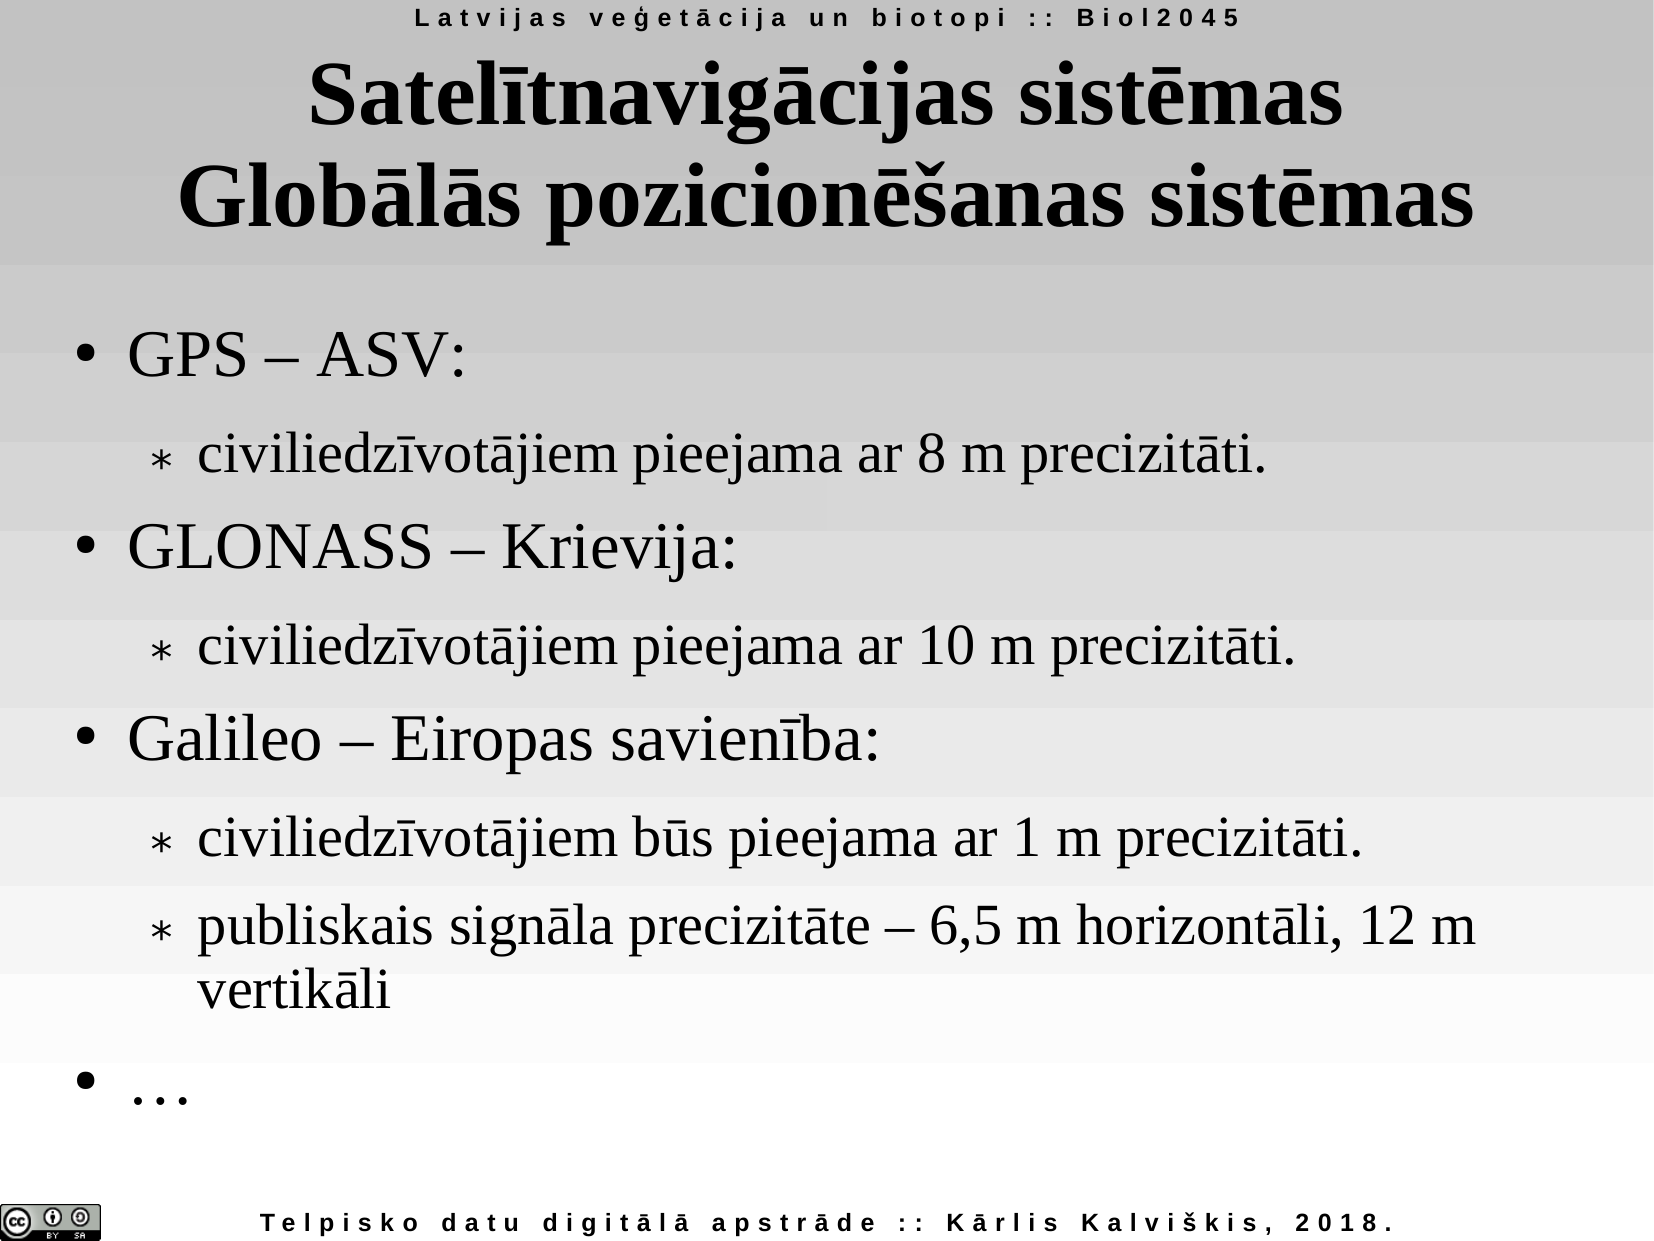

# Satelītnavigācijas sistēmas Globālās pozicionēšanas sistēmas
GPS – ASV:
civiliedzīvotājiem pieejama ar 8 m precizitāti.
GLONASS – Krievija:
civiliedzīvotājiem pieejama ar 10 m precizitāti.
Galileo – Eiropas savienība:
civiliedzīvotājiem būs pieejama ar 1 m precizitāti.
publiskais signāla precizitāte – 6,5 m horizontāli, 12 m vertikāli
…